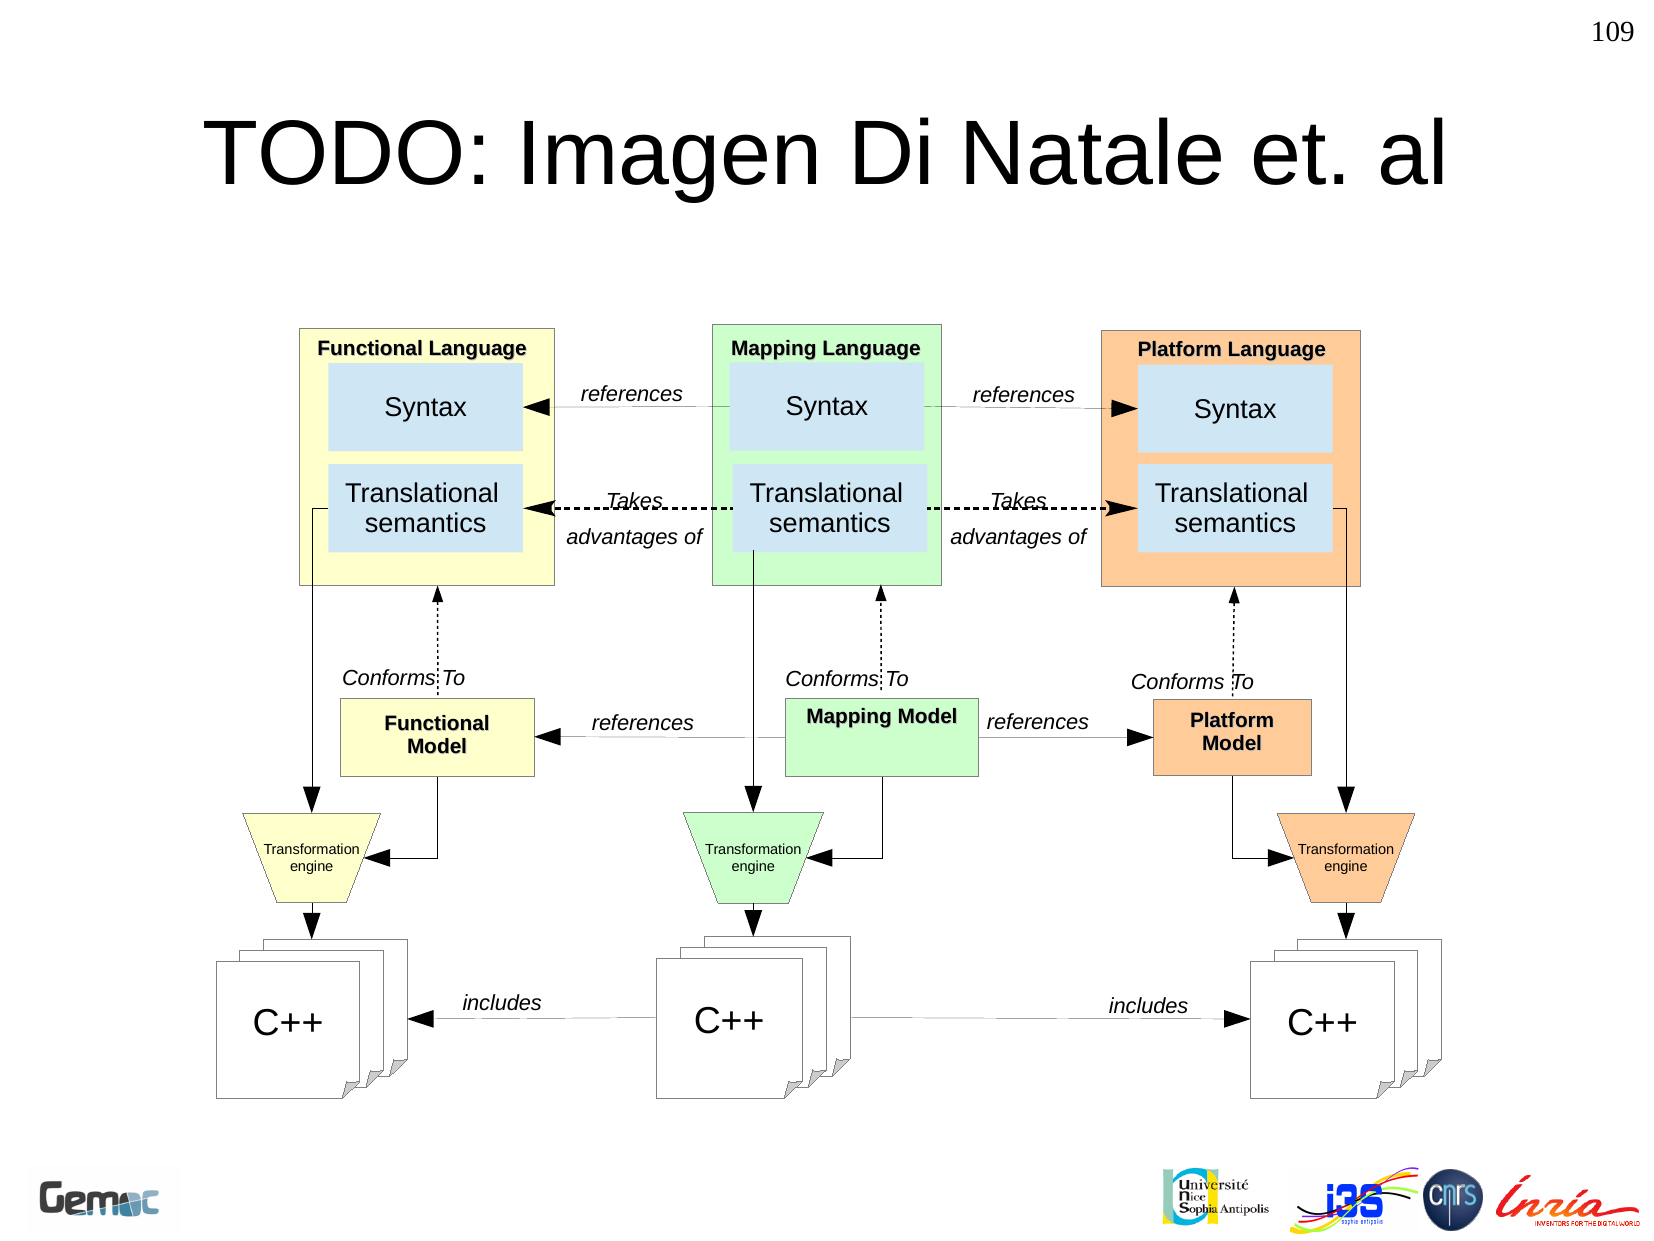

109
# TODO: Imagen Di Natale et. al
Functional Language
Mapping Language
Platform Language
Syntax
Syntax
Syntax
references
references
Translational
semantics
Translational
semantics
Translational
semantics
Takes advantages of
Takes advantages of
Conforms To
Conforms To
Conforms To
Mapping Model
Mapping Model
Platform Model
references
references
Functional Model
Transformation
engine
Transformation
engine
Transformation
engine
C++
C++
C++
includes
includes